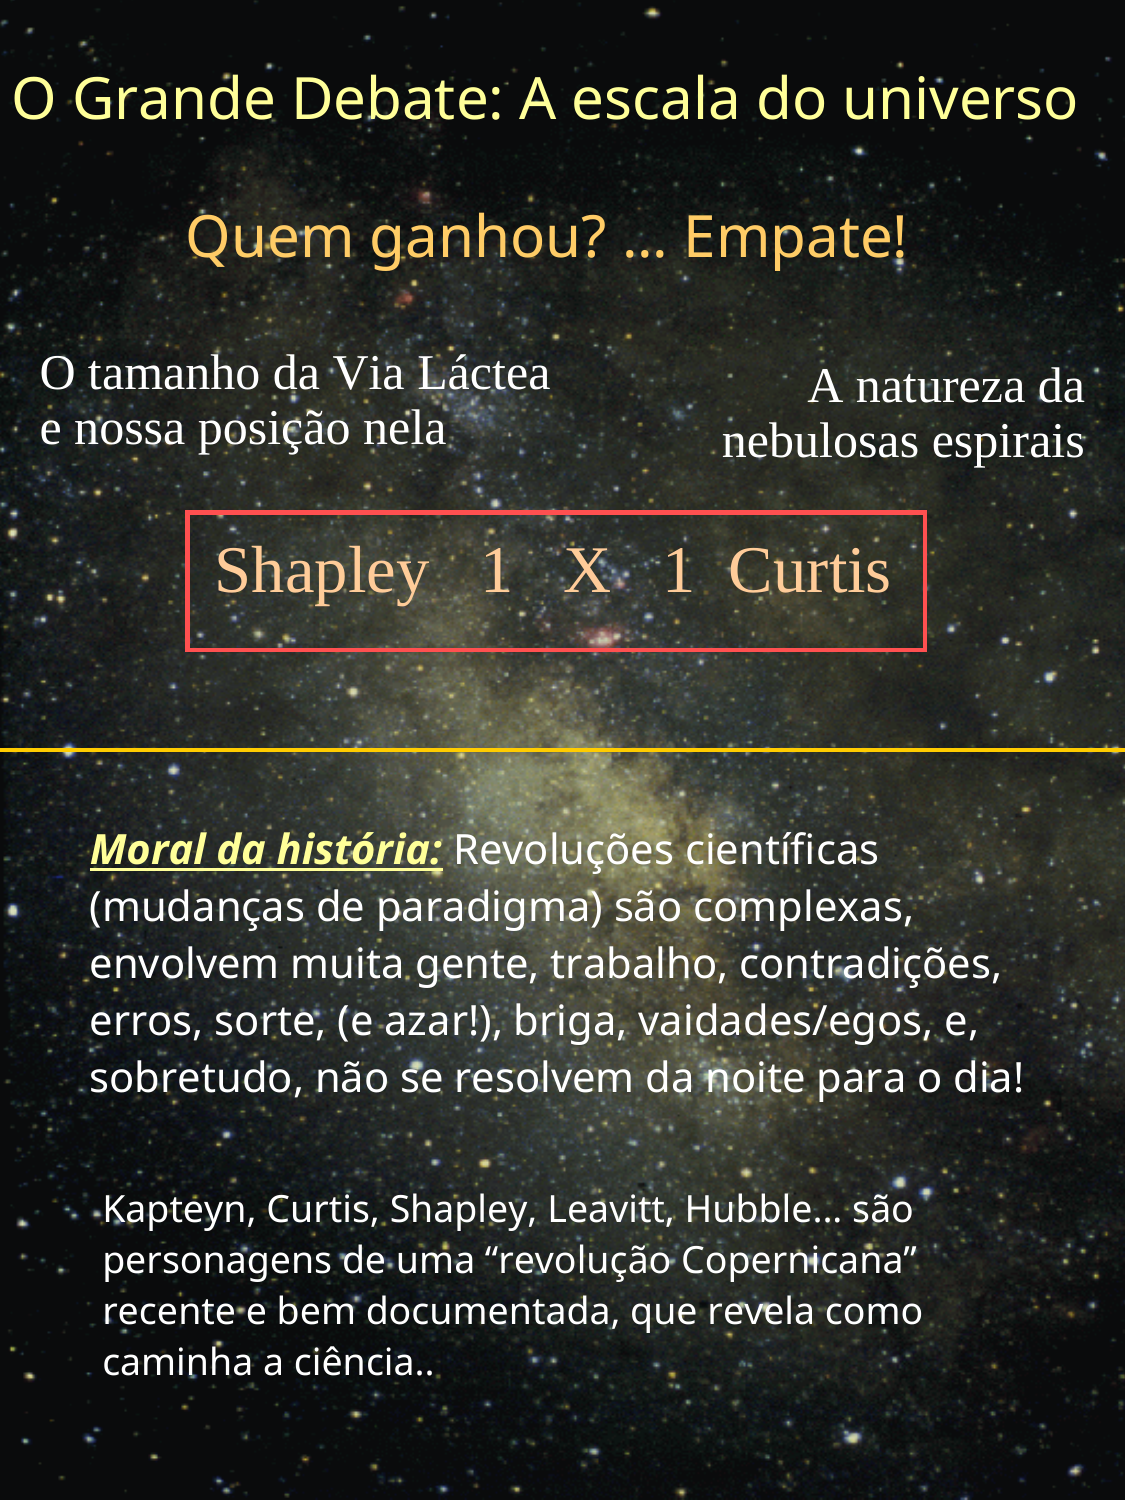

O Grande Debate: A escala do universo
Quem ganhou? ... Empate!
O tamanho da Via Láctea e nossa posição nela
A natureza da nebulosas espirais
Shapley 1 X 1 Curtis
Moral da história: Revoluções científicas (mudanças de paradigma) são complexas, envolvem muita gente, trabalho, contradições, erros, sorte, (e azar!), briga, vaidades/egos, e, sobretudo, não se resolvem da noite para o dia!
Kapteyn, Curtis, Shapley, Leavitt, Hubble... são personagens de uma “revolução Copernicana” recente e bem documentada, que revela como caminha a ciência..